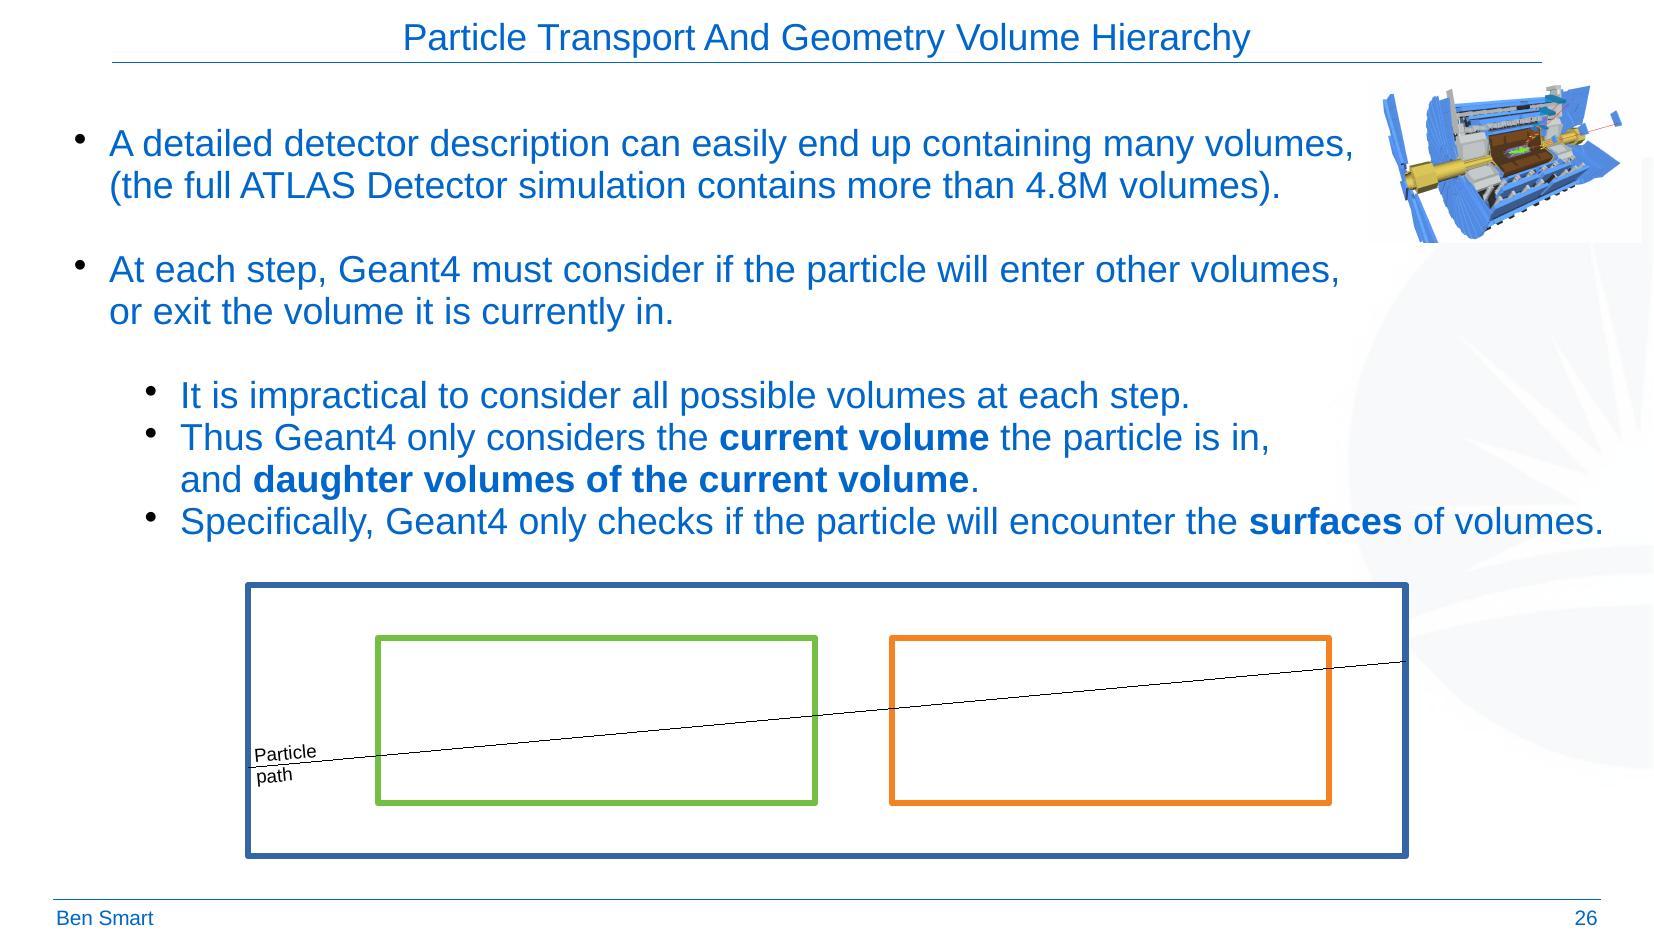

Particle Transport And Geometry Volume Hierarchy
A detailed detector description can easily end up containing many volumes,
(the full ATLAS Detector simulation contains more than 4.8M volumes).
At each step, Geant4 must consider if the particle will enter other volumes,
or exit the volume it is currently in.
It is impractical to consider all possible volumes at each step.
Thus Geant4 only considers the current volume the particle is in,
and daughter volumes of the current volume.
Specifically, Geant4 only checks if the particle will encounter the surfaces of volumes.
Particle
path
Ben Smart